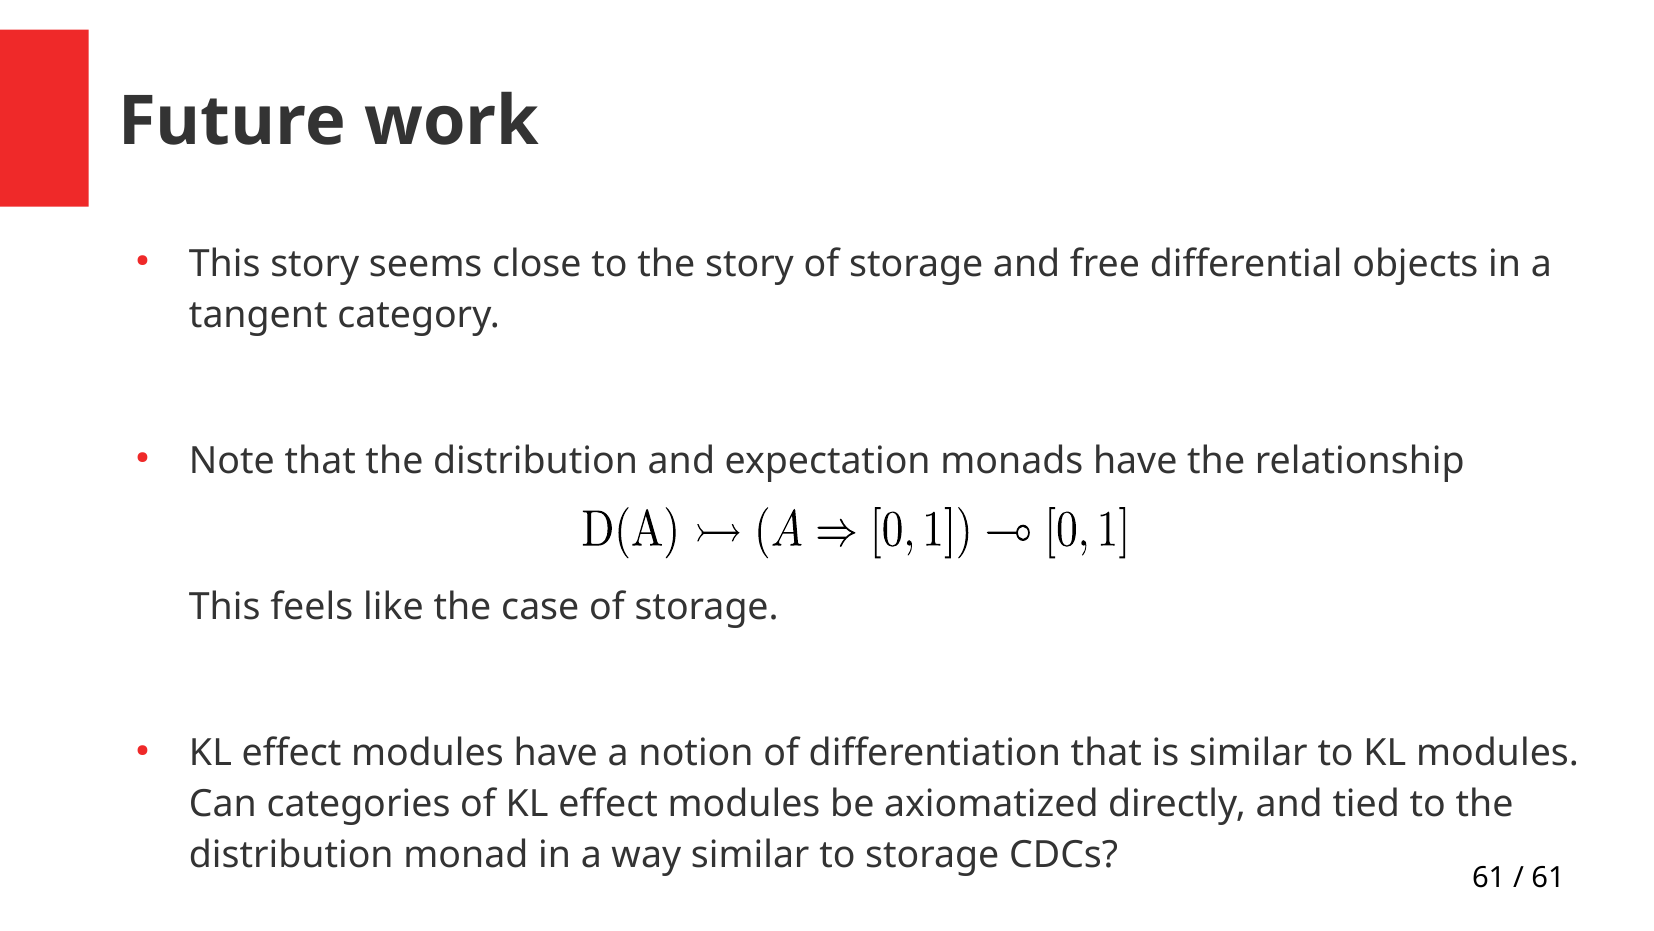

# Future work
This story seems close to the story of storage and free differential objects in a tangent category.
Note that the distribution and expectation monads have the relationship
This feels like the case of storage.
KL effect modules have a notion of differentiation that is similar to KL modules. Can categories of KL effect modules be axiomatized directly, and tied to the distribution monad in a way similar to storage CDCs?
61